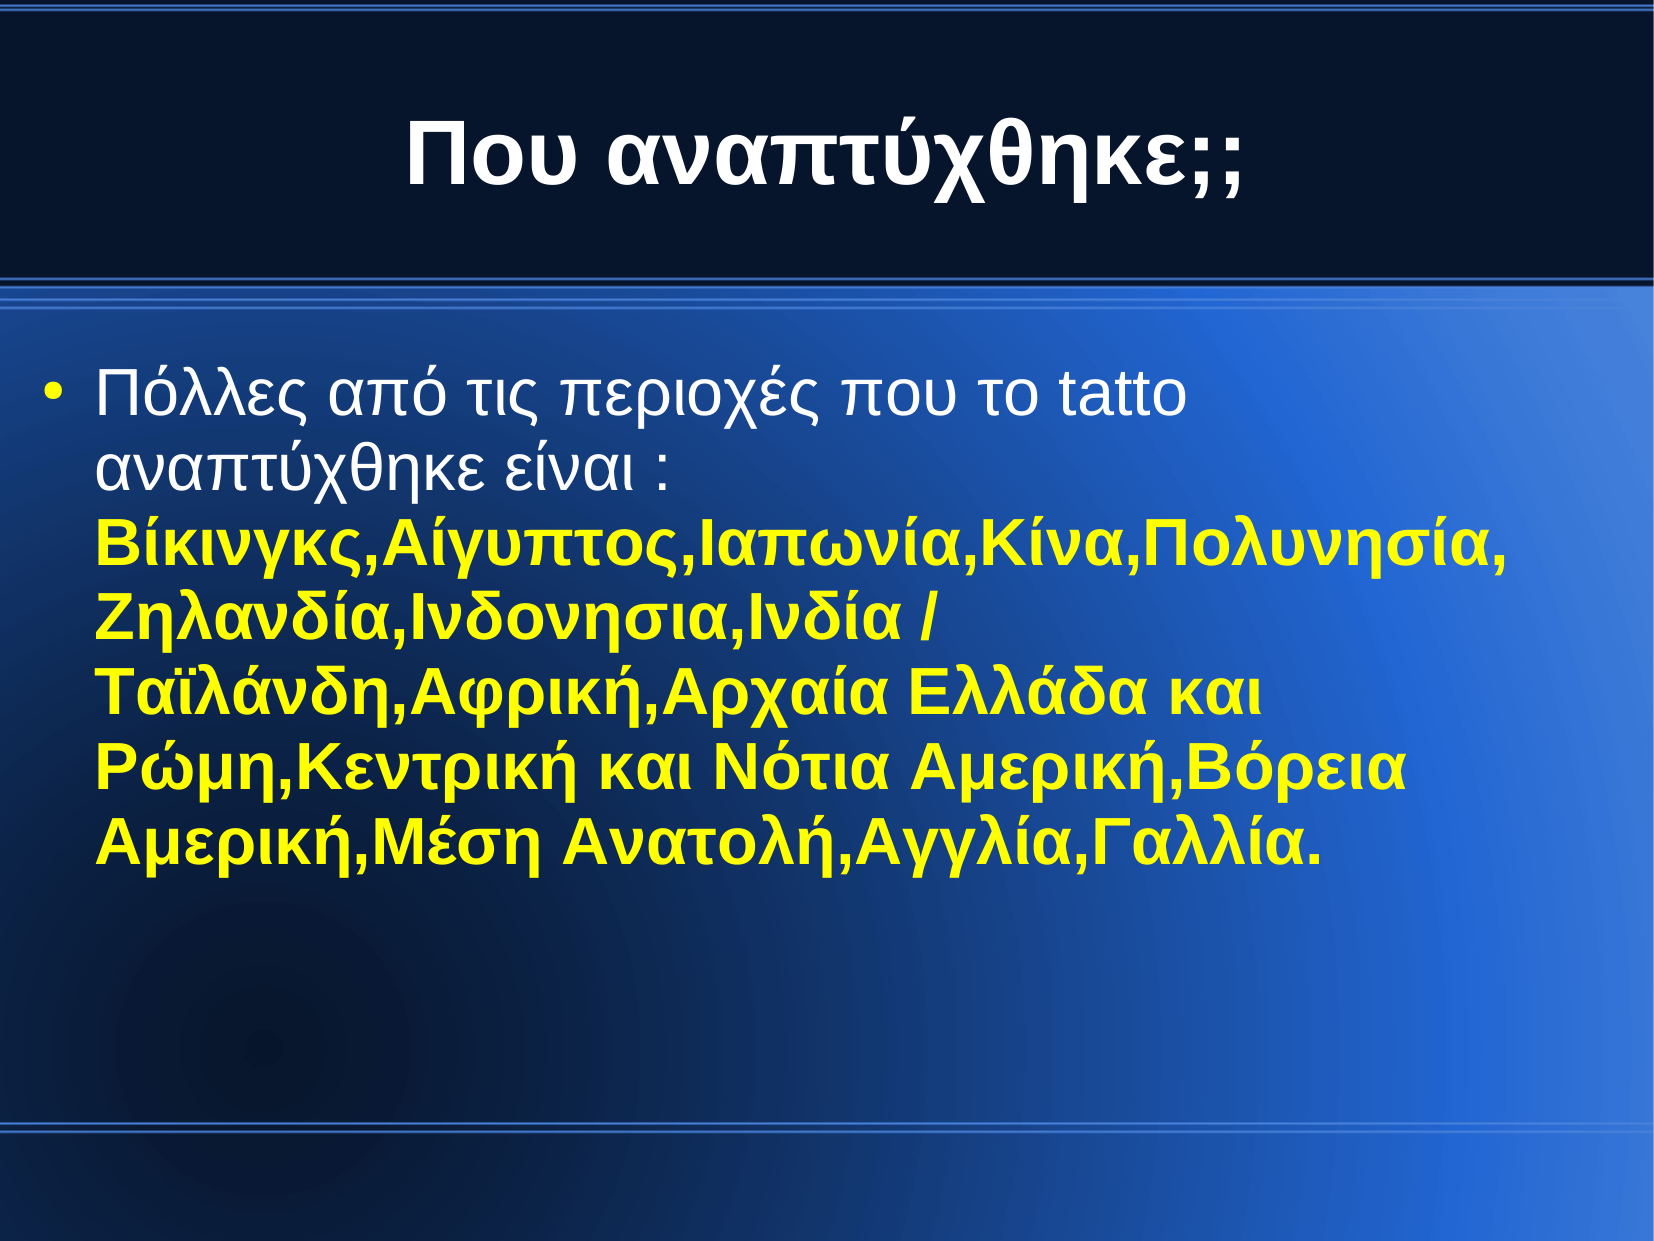

# Που αναπτύχθηκε;;
Πόλλες από τις περιοχές που το tatto αναπτύχθηκε είναι :
Βίκινγκς,Αίγυπτος,Ιαπωνία,Κίνα,Πολυνησία,Ζηλανδία,Ινδονησια,Ινδία / Ταϊλάνδη,Αφρική,Αρχαία Ελλάδα και Ρώμη,Κεντρική και Νότια Αμερική,Βόρεια Αμερική,Μέση Ανατολή,Αγγλία,Γαλλία.